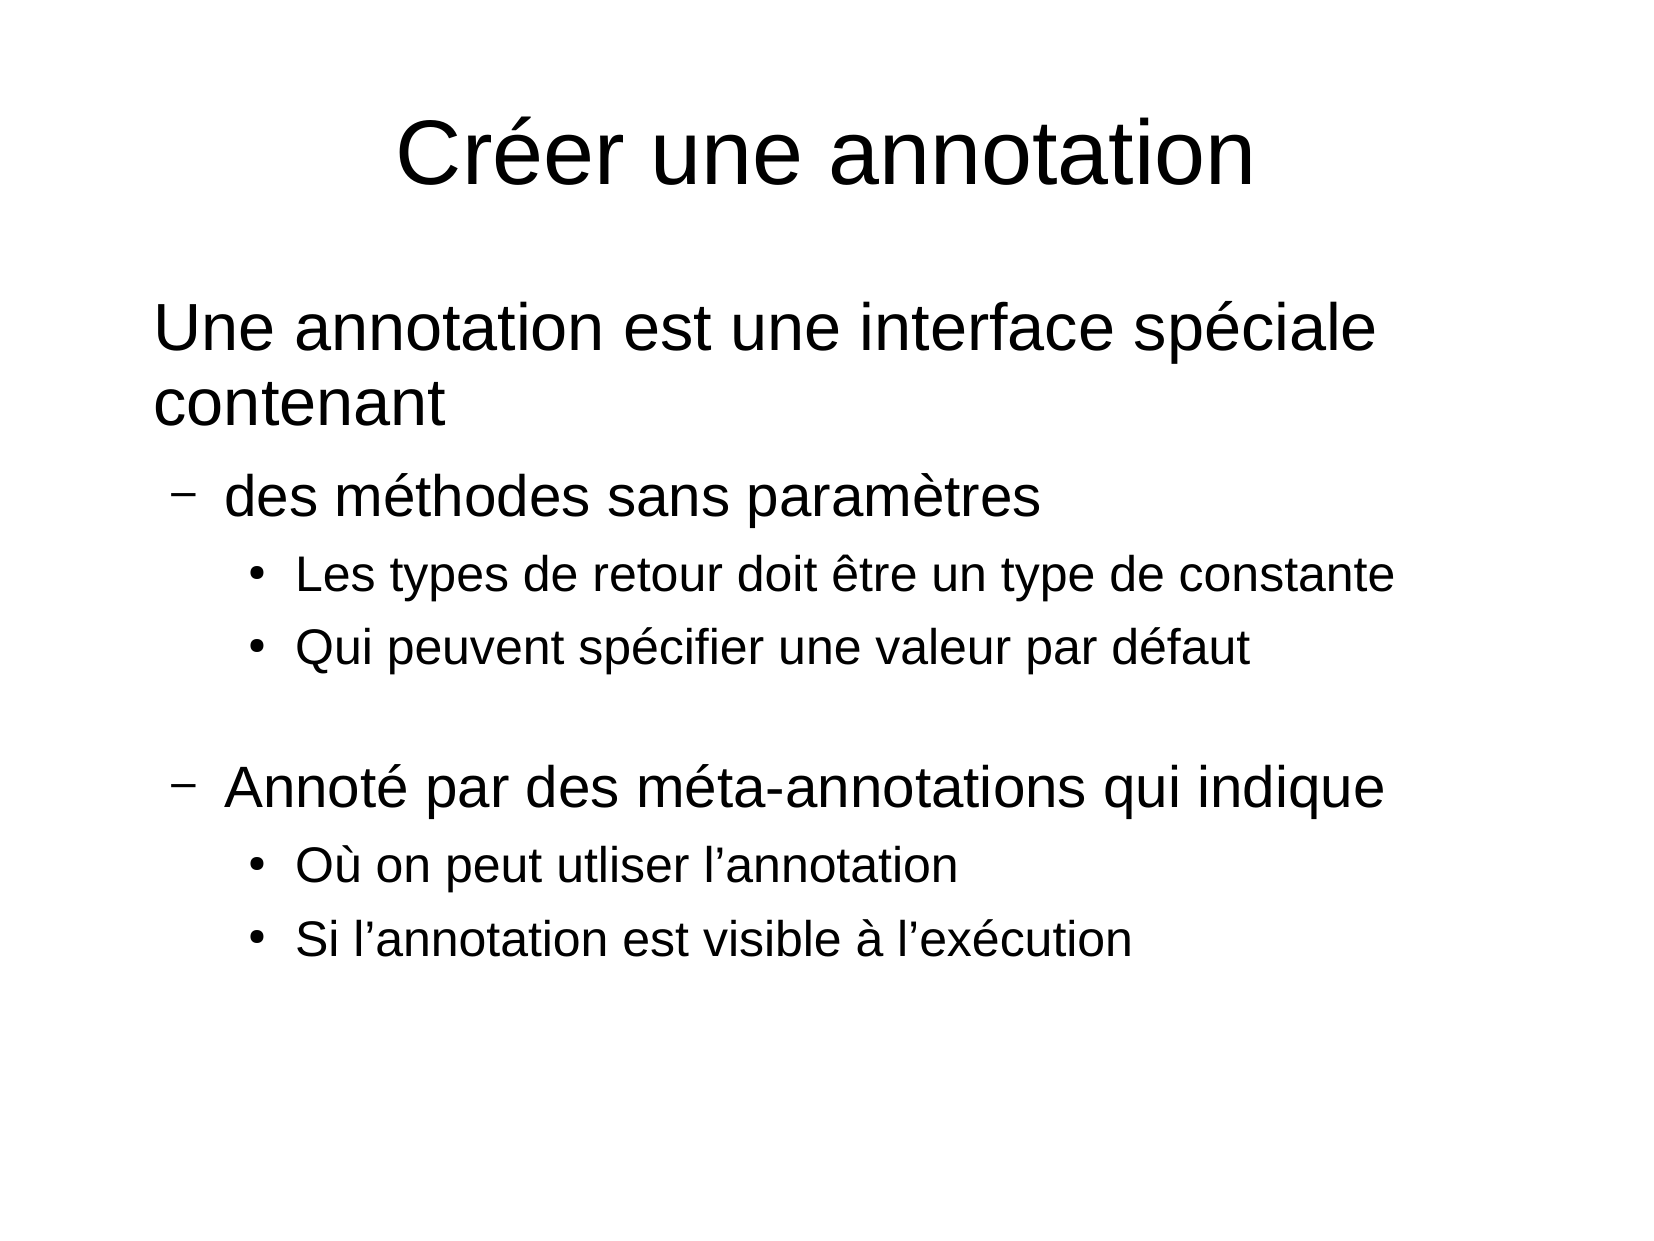

# Créer une annotation
Une annotation est une interface spéciale contenant
des méthodes sans paramètres
Les types de retour doit être un type de constante
Qui peuvent spécifier une valeur par défaut
Annoté par des méta-annotations qui indique
Où on peut utliser l’annotation
Si l’annotation est visible à l’exécution